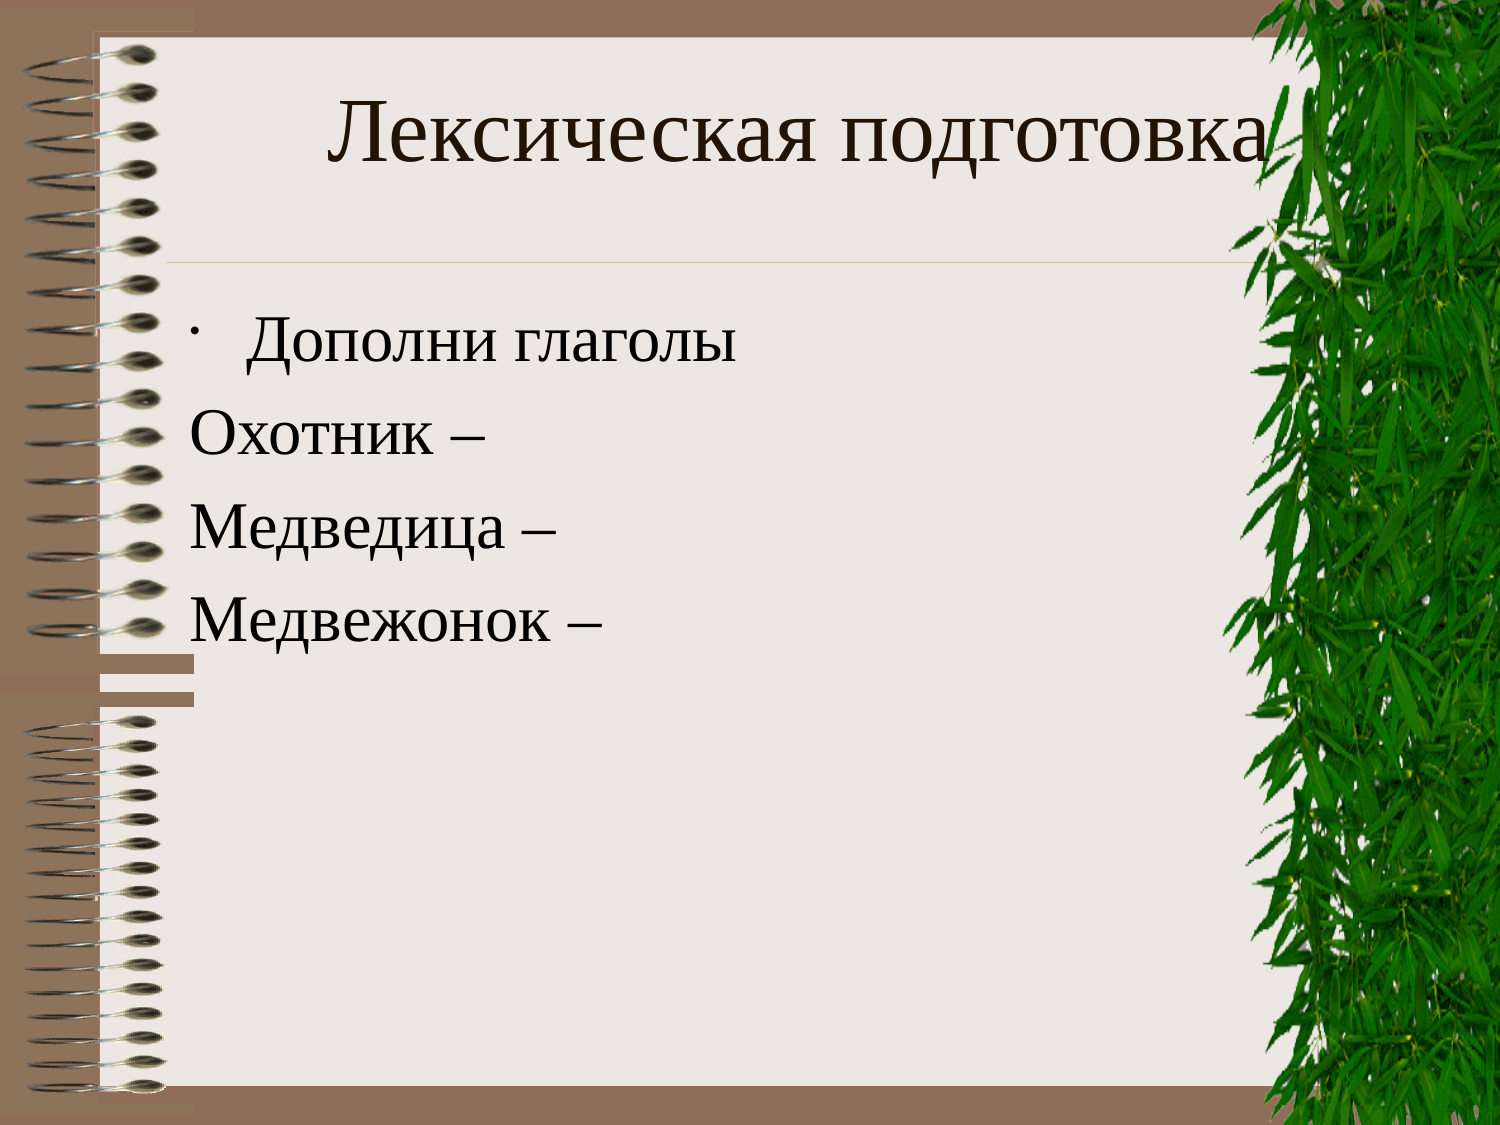

# Лексическая подготовка
Дополни глаголы
Охотник –
Медведица –
Медвежонок –